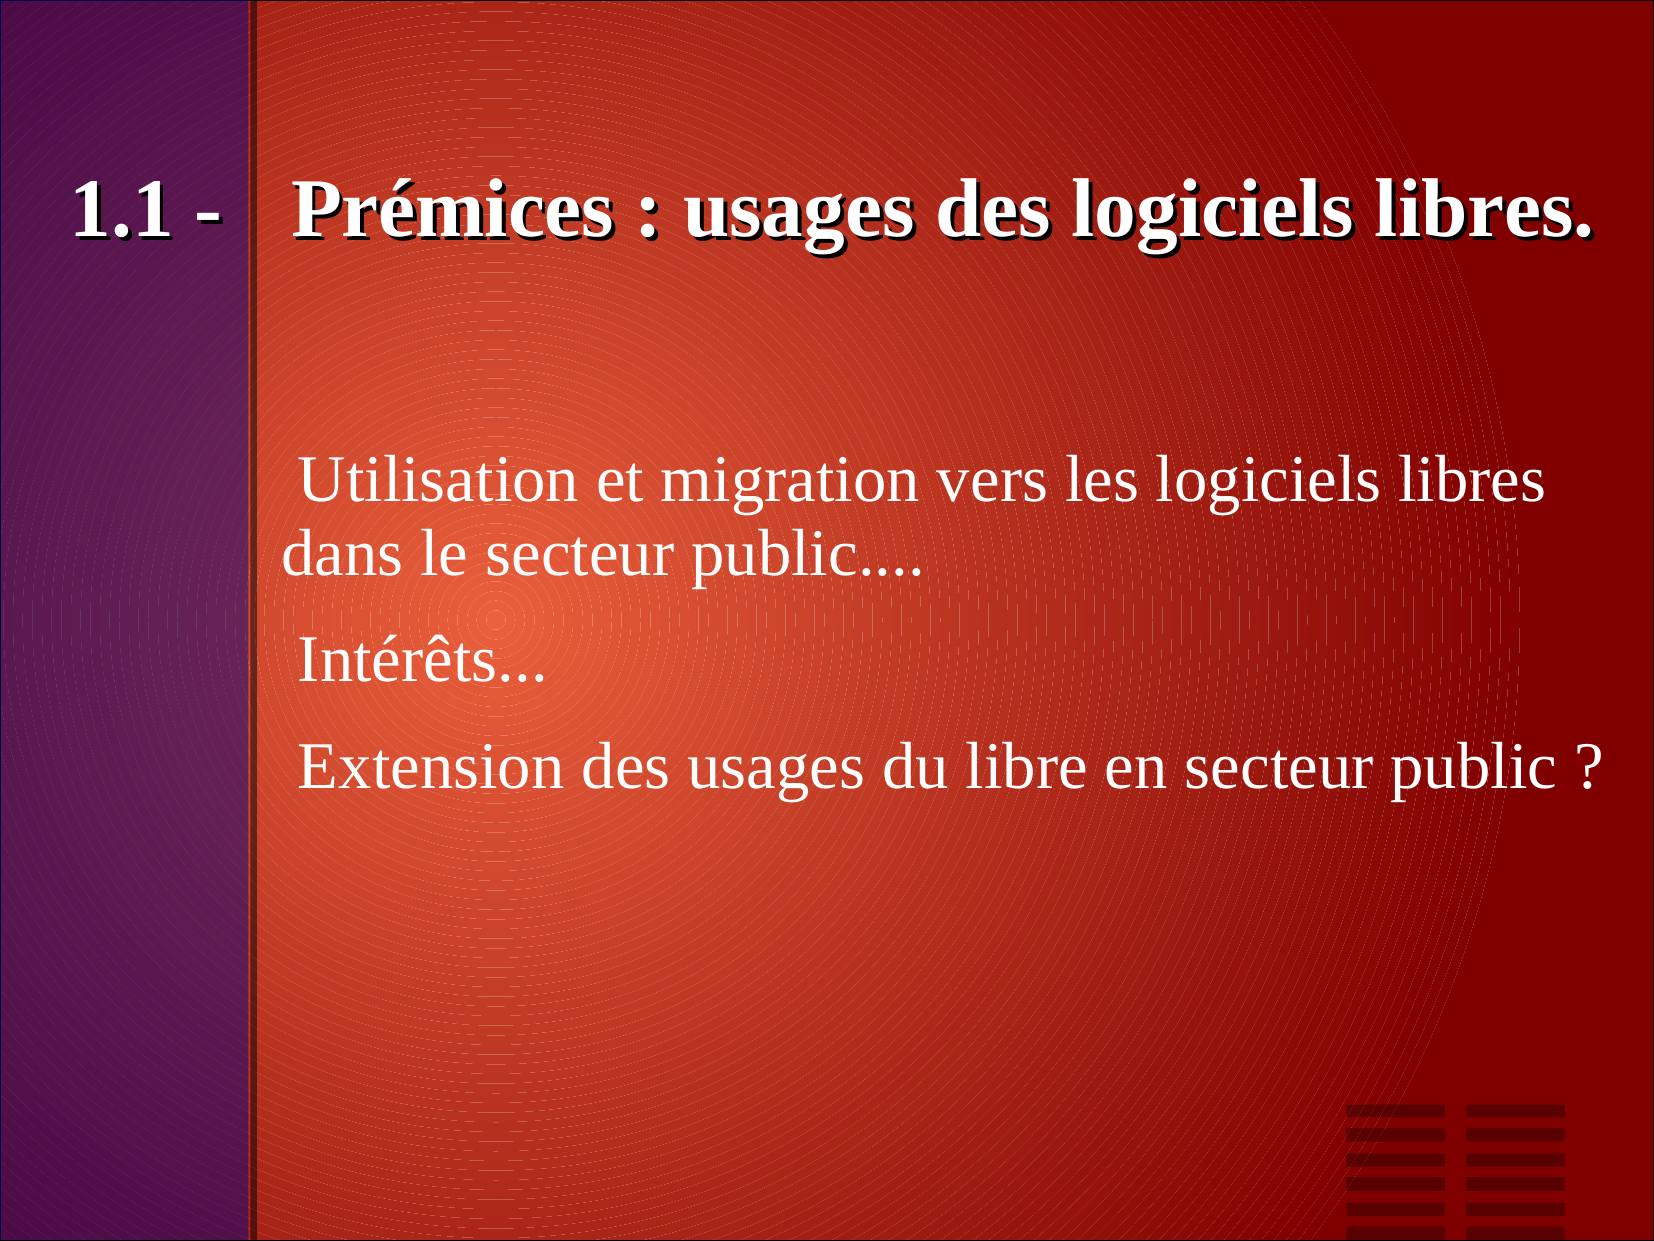

# 1.1 - 	Prémices : usages des logiciels libres.
 Utilisation et migration vers les logiciels libres dans le secteur public....
 Intérêts...
 Extension des usages du libre en secteur public ?